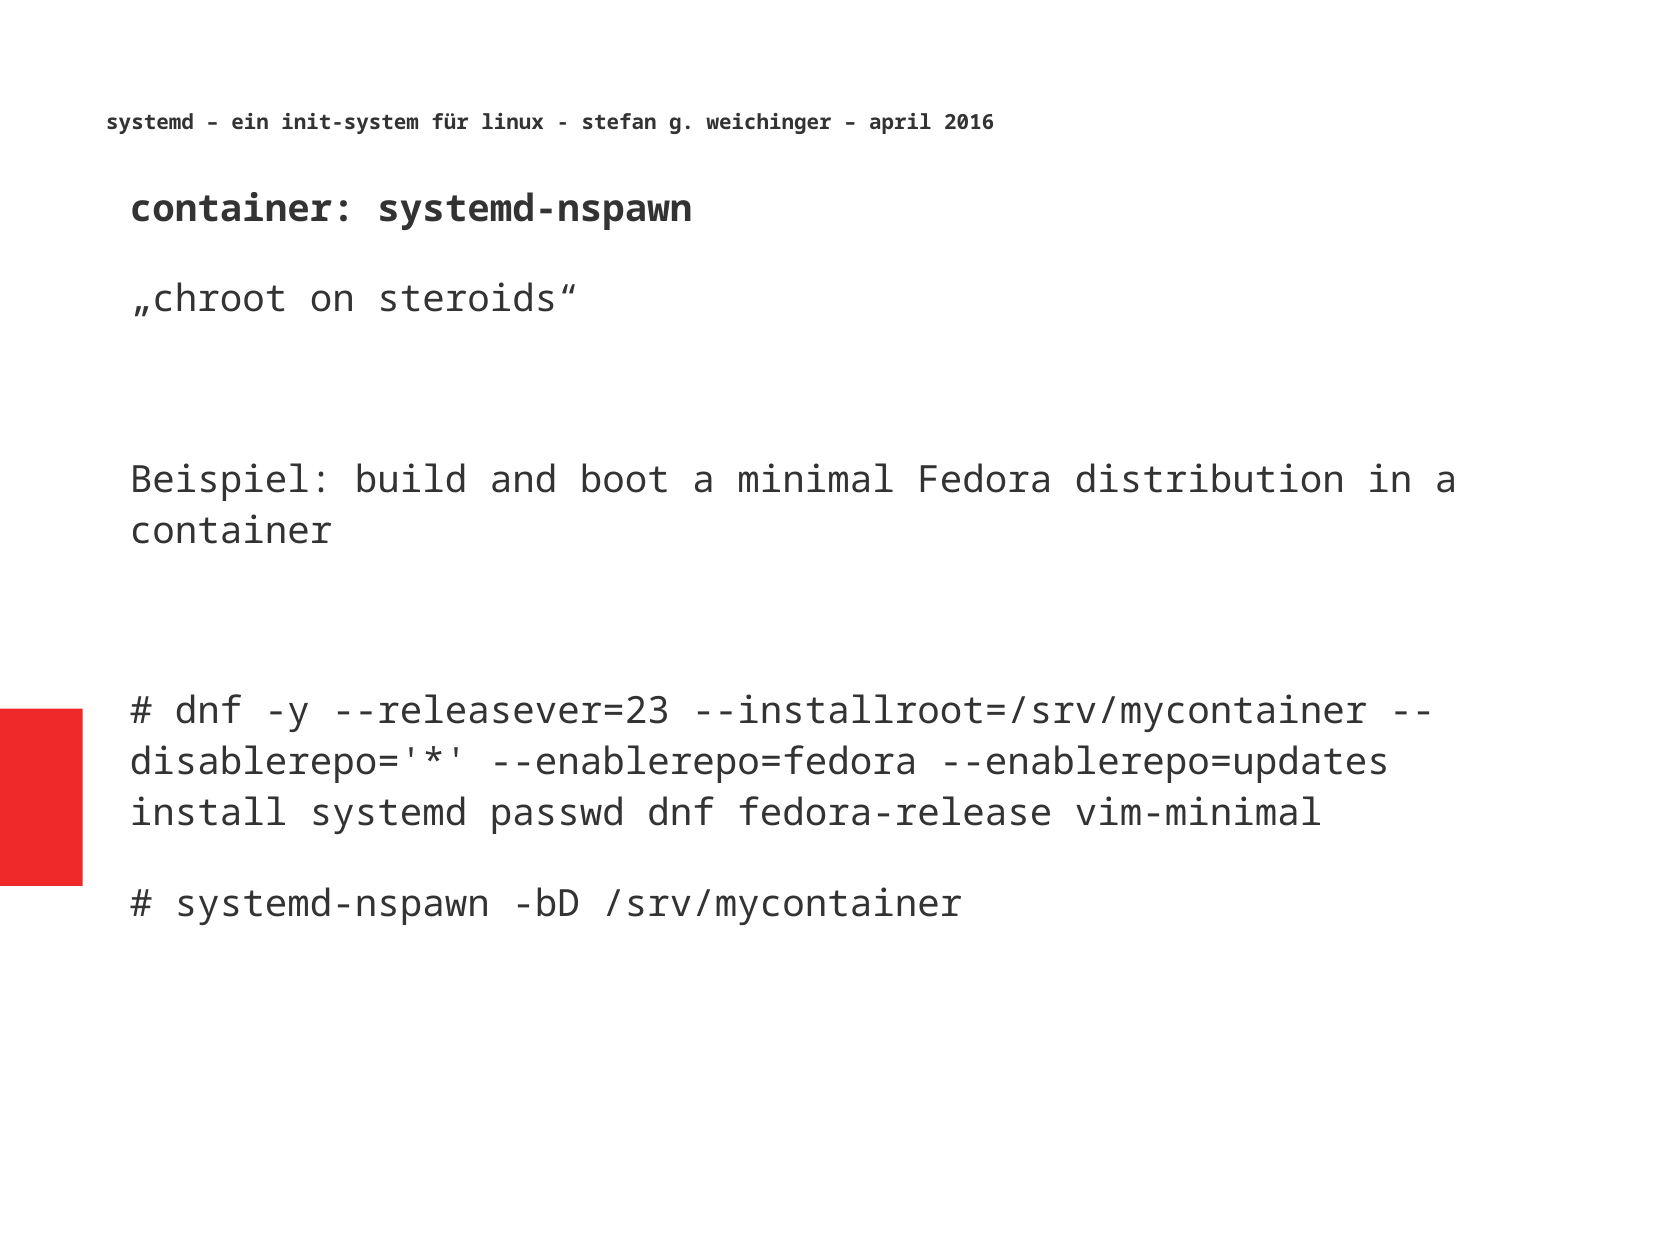

# systemd – ein init-system für linux - stefan g. weichinger – april 2016
container: systemd-nspawn
„chroot on steroids“
Beispiel: build and boot a minimal Fedora distribution in a container
# dnf -y --releasever=23 --installroot=/srv/mycontainer --disablerepo='*' --enablerepo=fedora --enablerepo=updates install systemd passwd dnf fedora-release vim-minimal
# systemd-nspawn -bD /srv/mycontainer